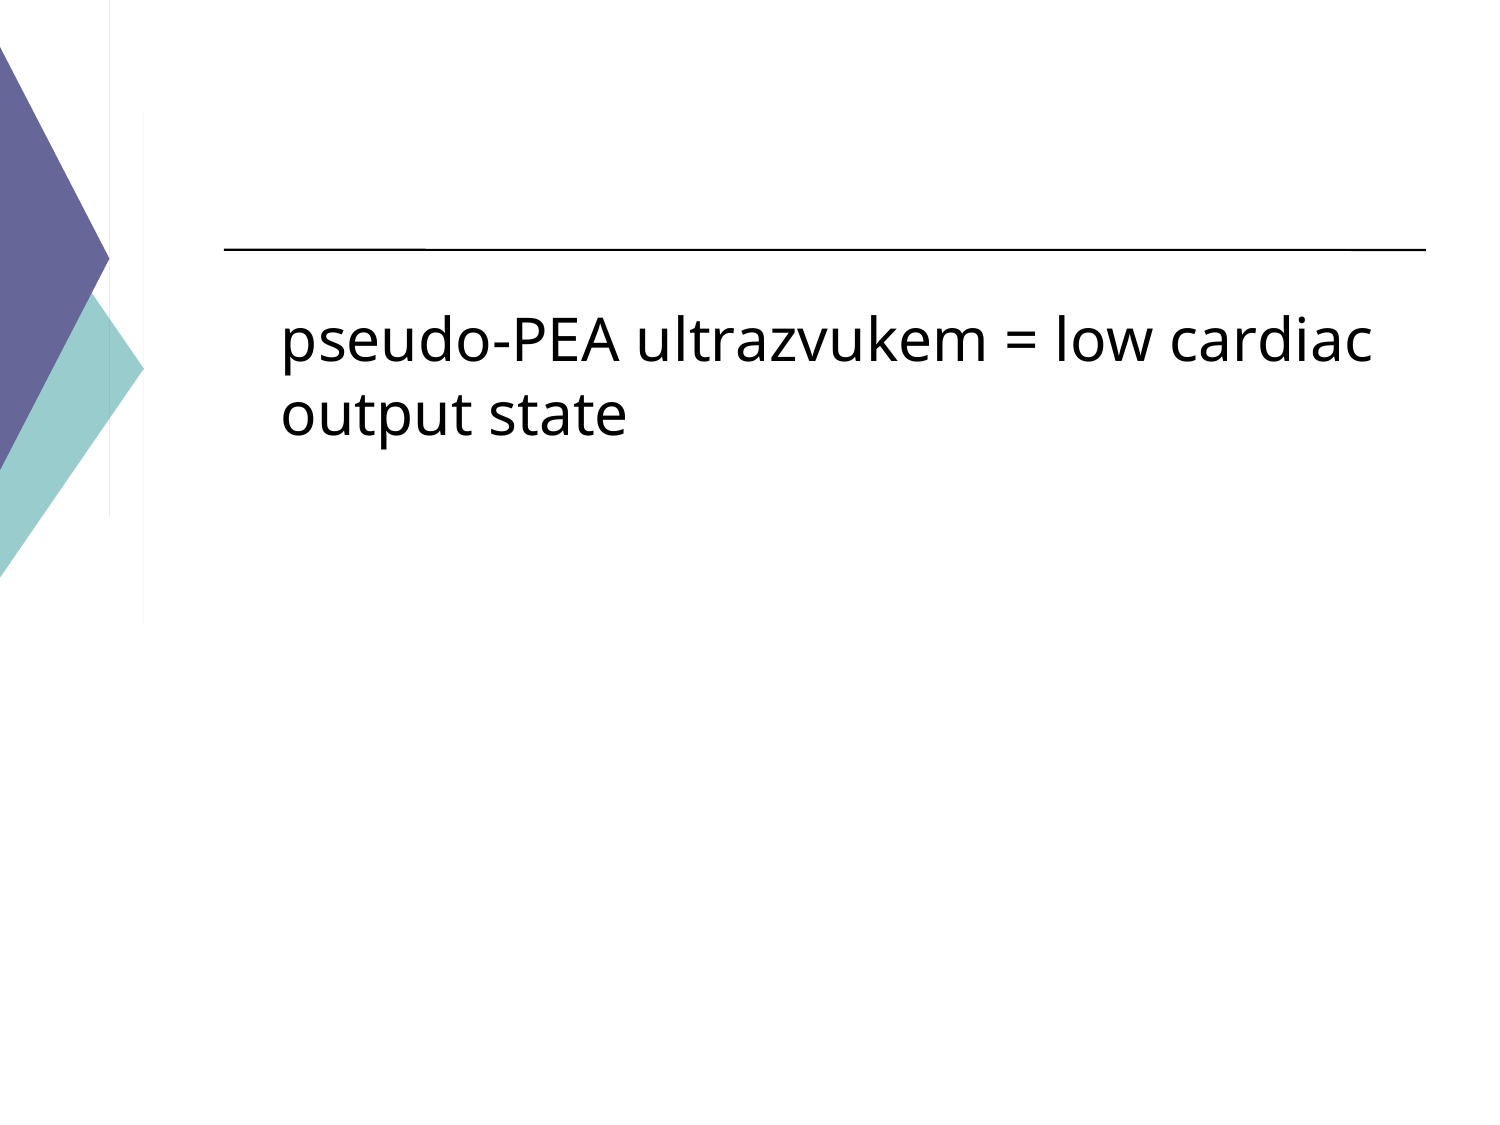

#
pseudo-PEA ultrazvukem = low cardiac output state